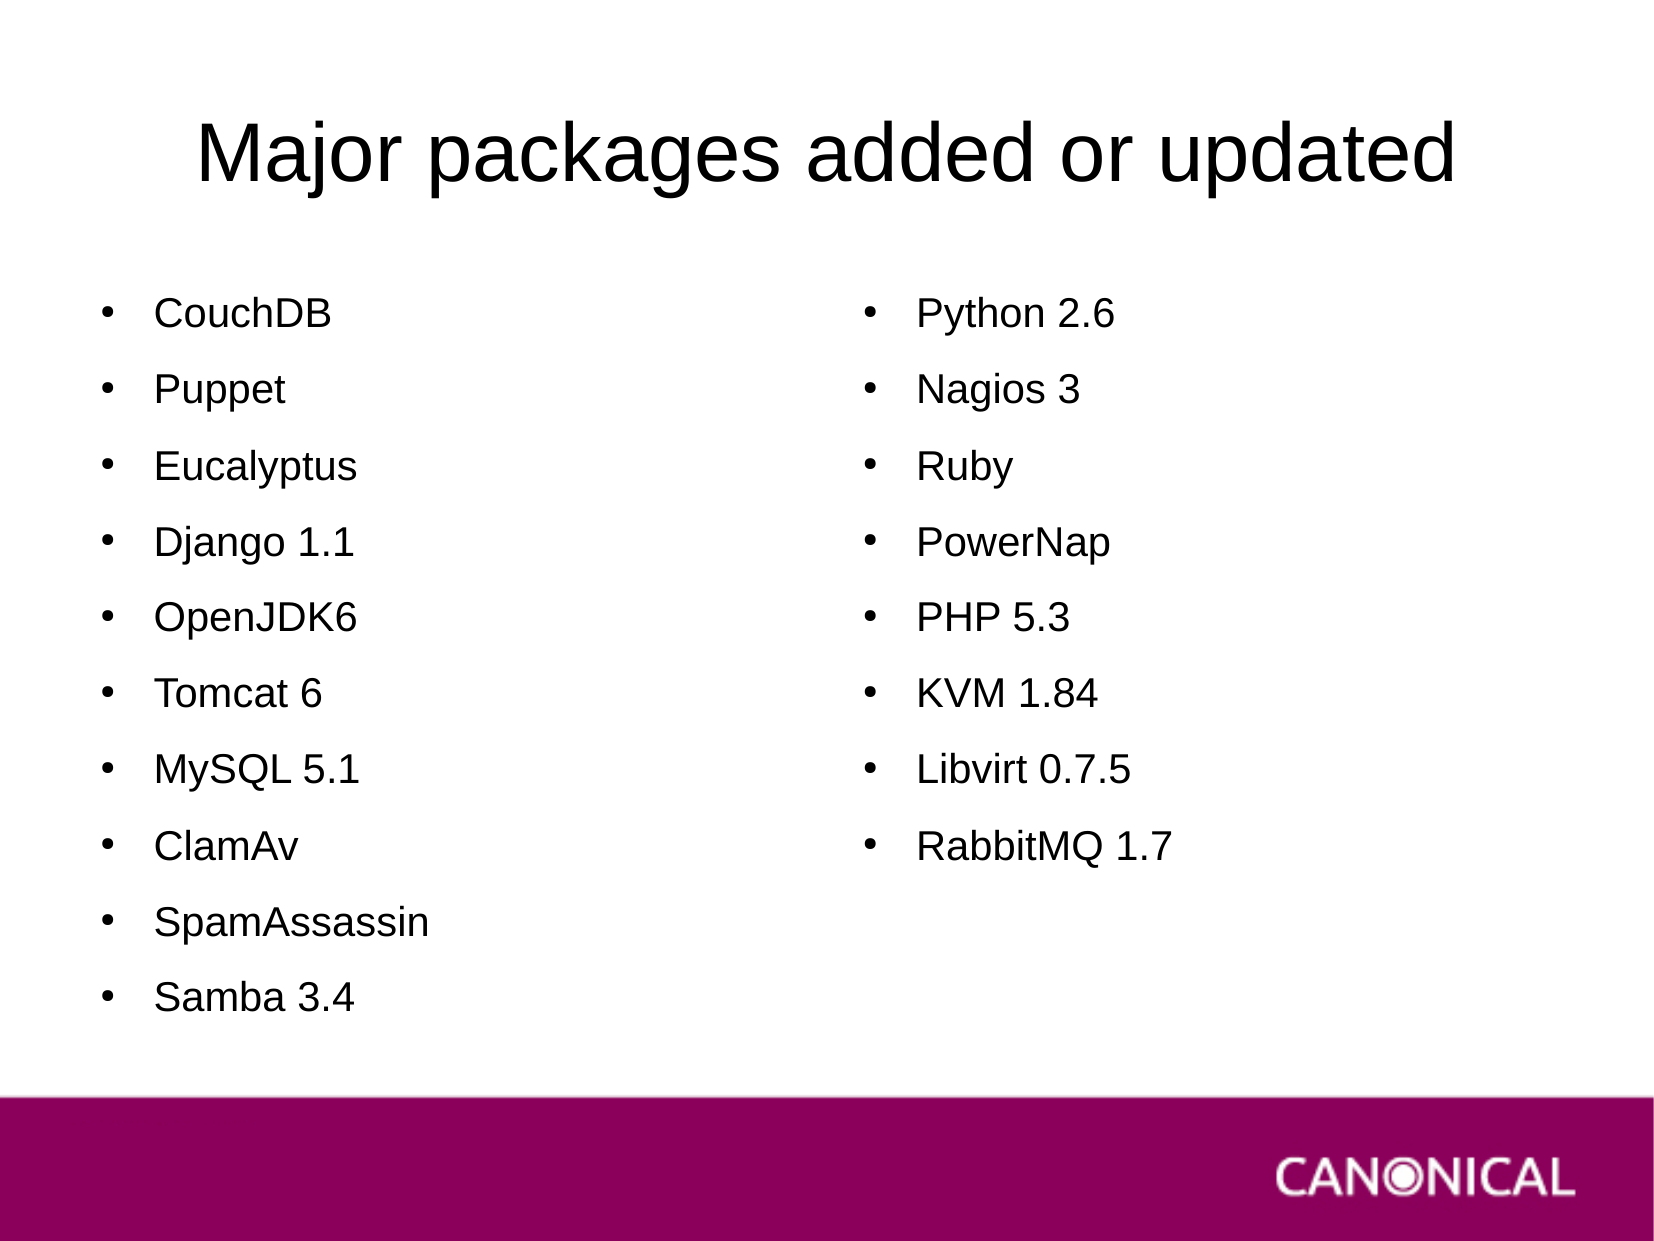

# Major packages added or updated
CouchDB
Puppet
Eucalyptus
Django 1.1
OpenJDK6
Tomcat 6
MySQL 5.1
ClamAv
SpamAssassin
Samba 3.4
Python 2.6
Nagios 3
Ruby
PowerNap
PHP 5.3
KVM 1.84
Libvirt 0.7.5
RabbitMQ 1.7